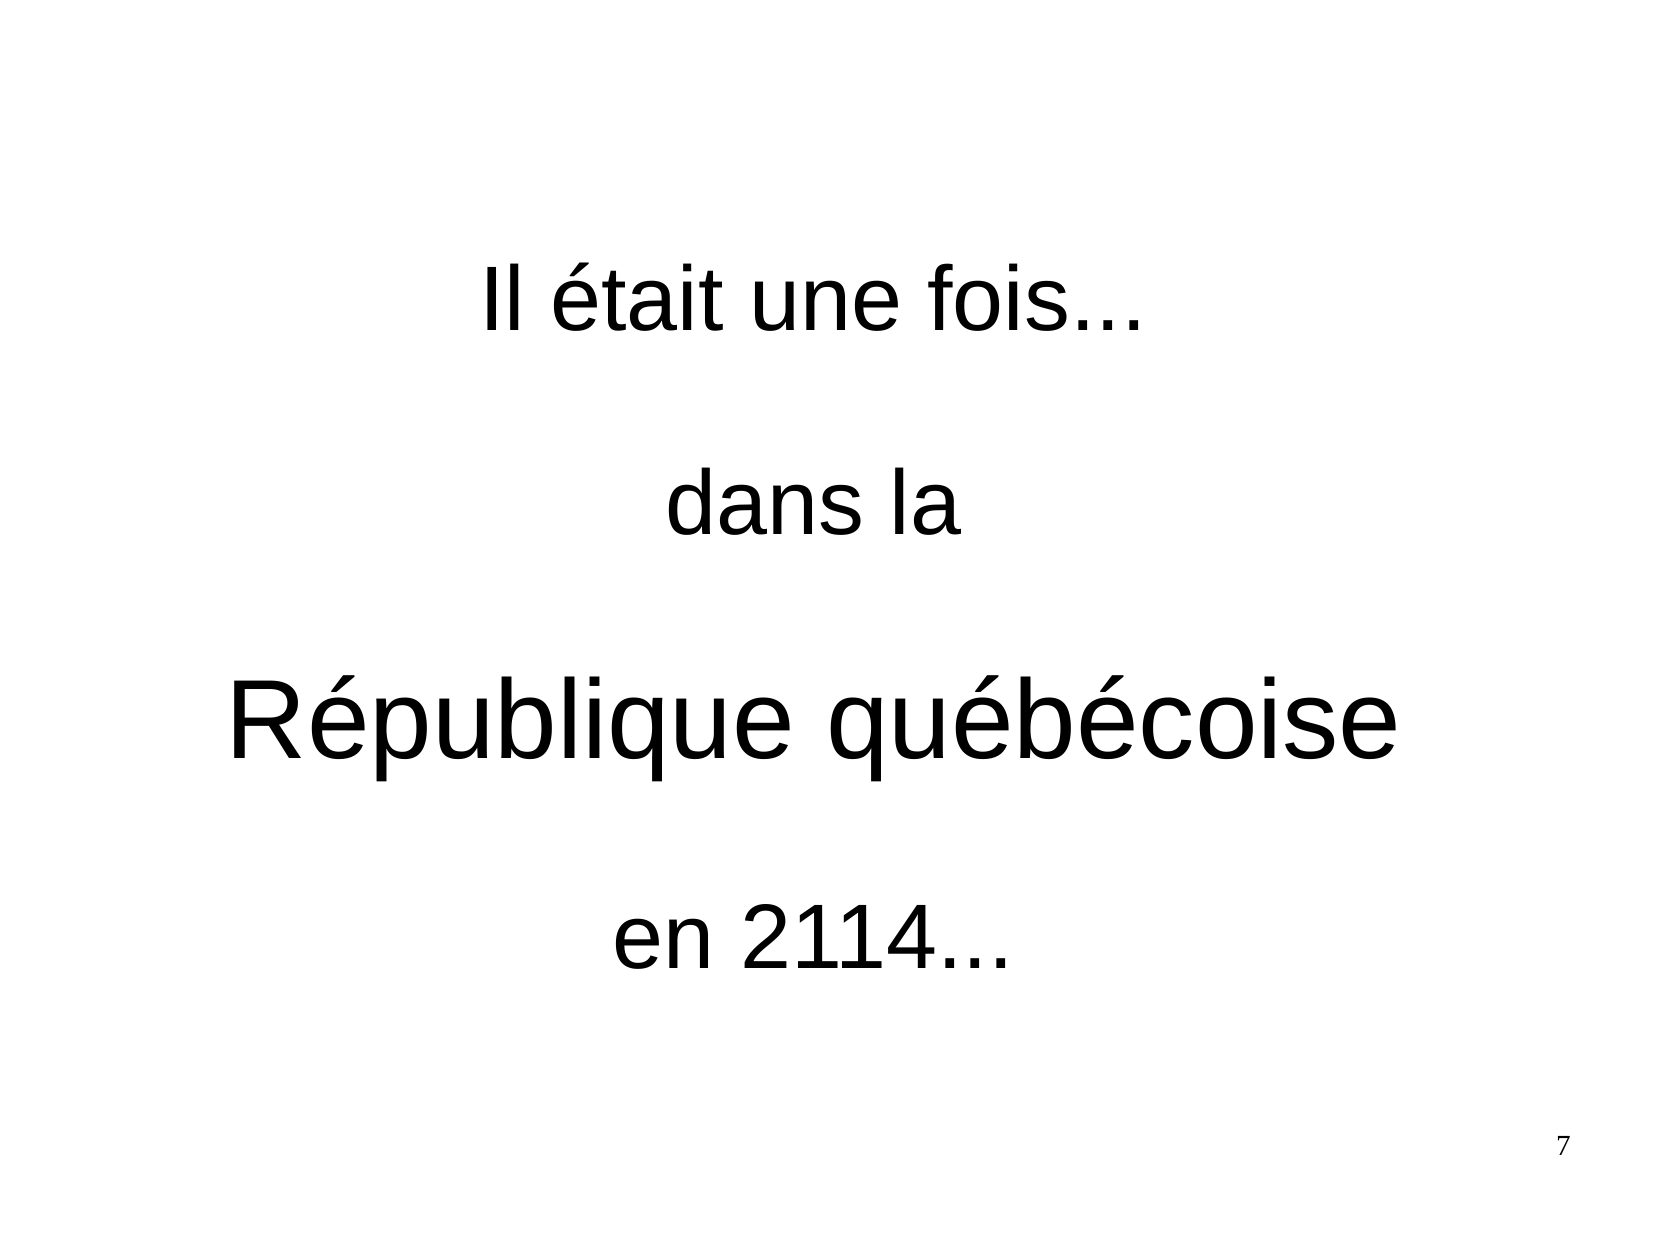

# Il était une fois... dans la République québécoise en 2114...
7